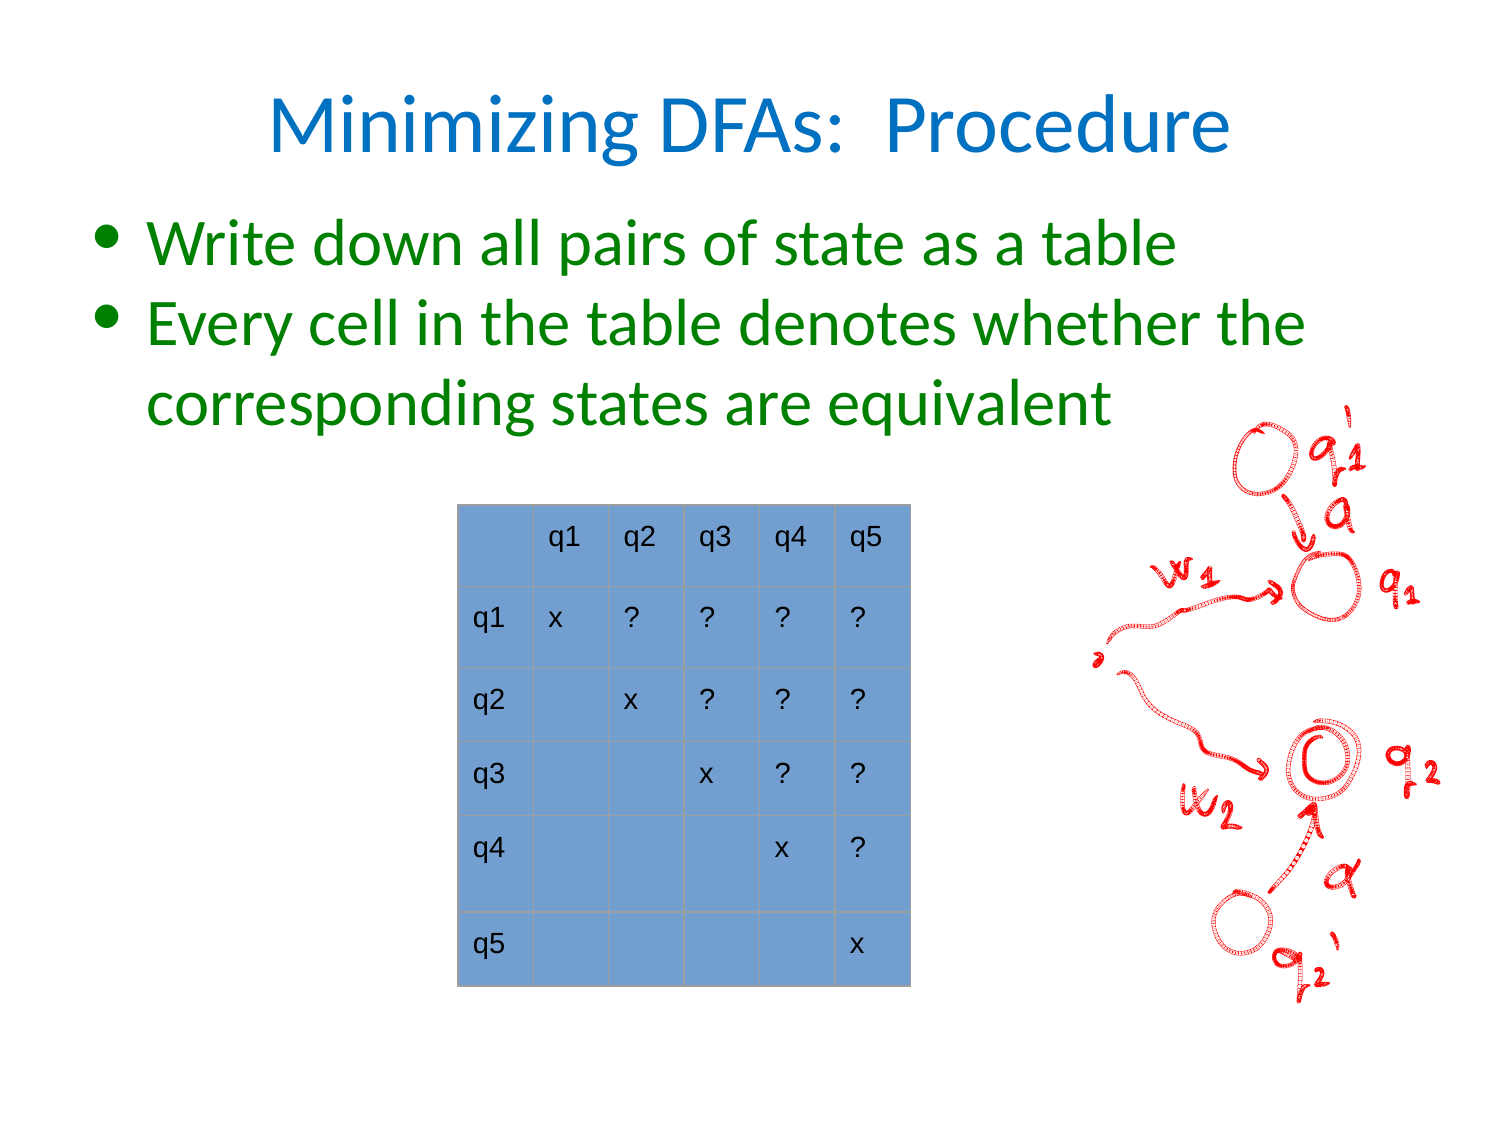

# Minimizing DFAs: Procedure
Write down all pairs of state as a table
Every cell in the table denotes whether the corresponding states are equivalent
| | q1 | q2 | q3 | q4 | q5 |
| --- | --- | --- | --- | --- | --- |
| q1 | x | ? | ? | ? | ? |
| q2 | | x | ? | ? | ? |
| q3 | | | x | ? | ? |
| q4 | | | | x | ? |
| q5 | | | | | x |